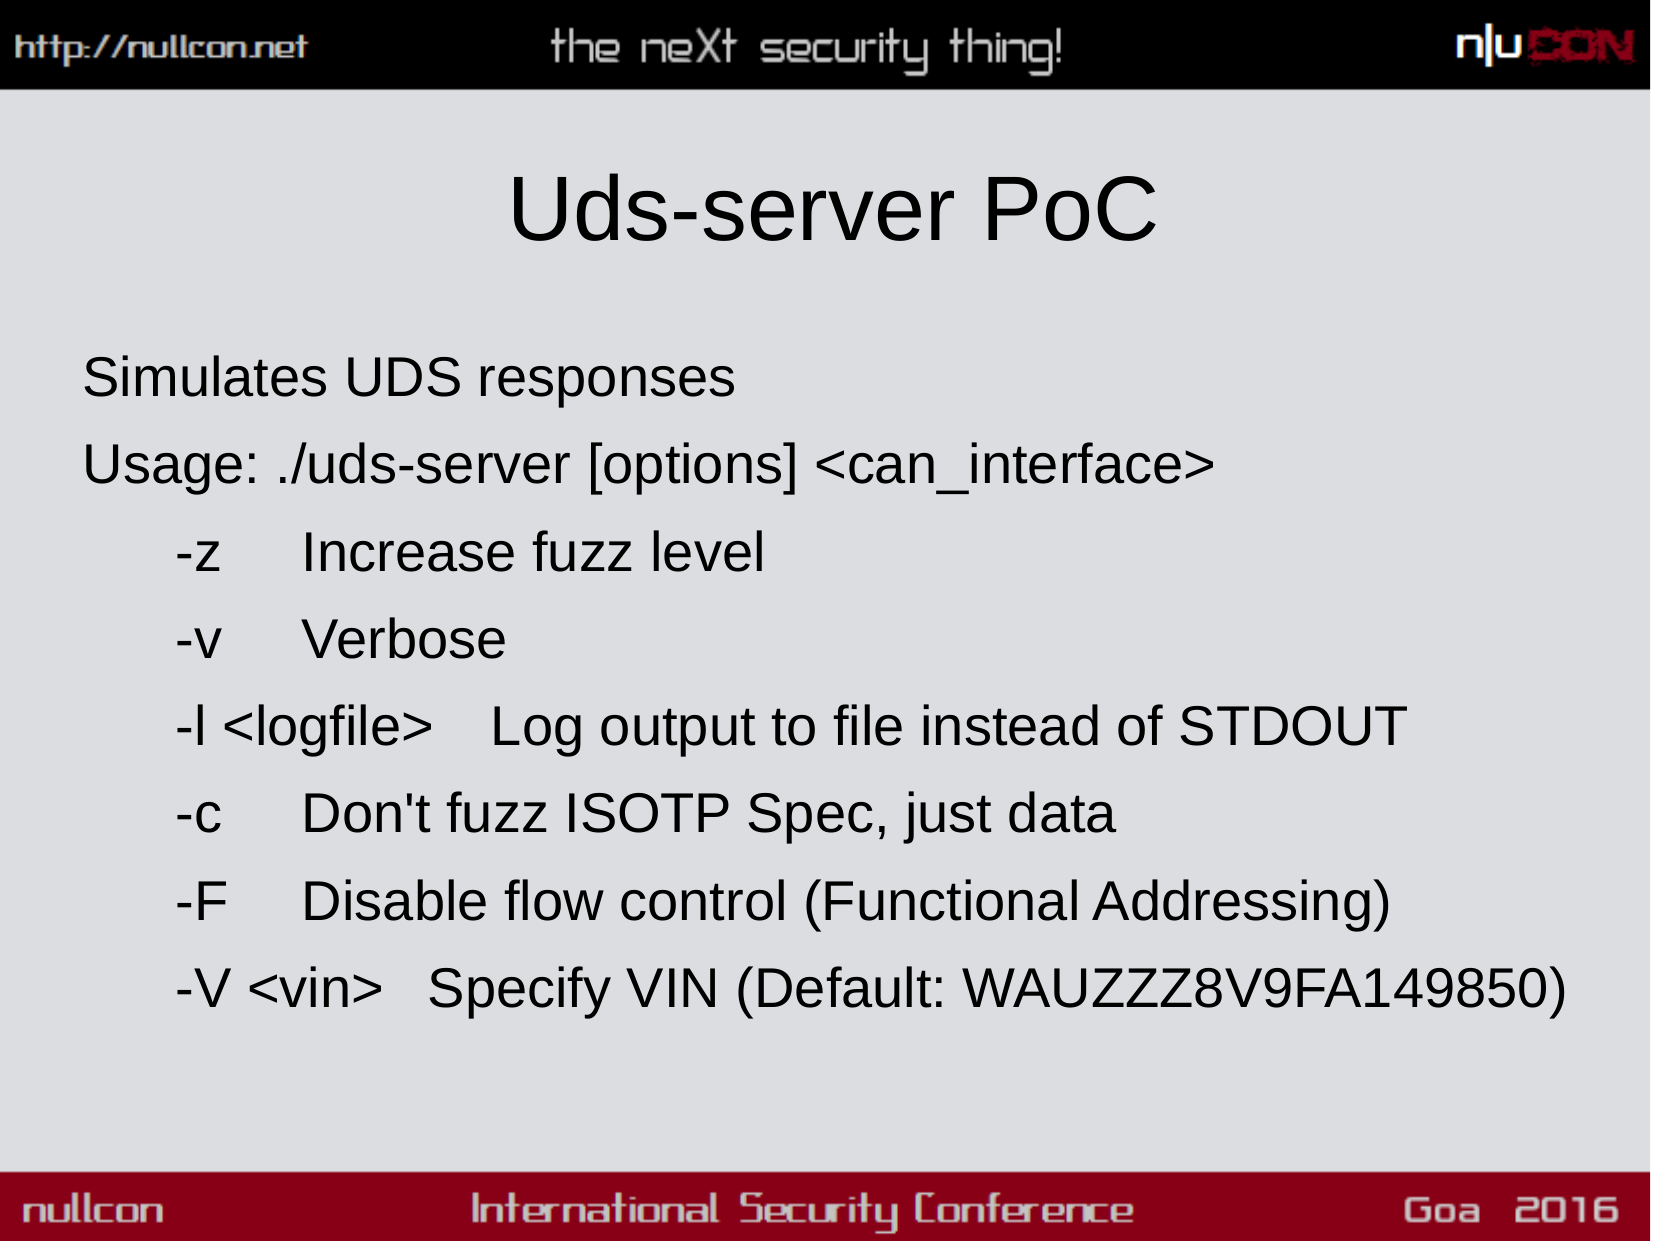

# Uds-server PoC
Simulates UDS responses
Usage: ./uds-server [options] <can_interface>
-z		Increase fuzz level
-v		Verbose
-l <logfile>	Log output to file instead of STDOUT
-c		Don't fuzz ISOTP Spec, just data
-F		Disable flow control (Functional Addressing)
-V <vin>	Specify VIN (Default: WAUZZZ8V9FA149850)